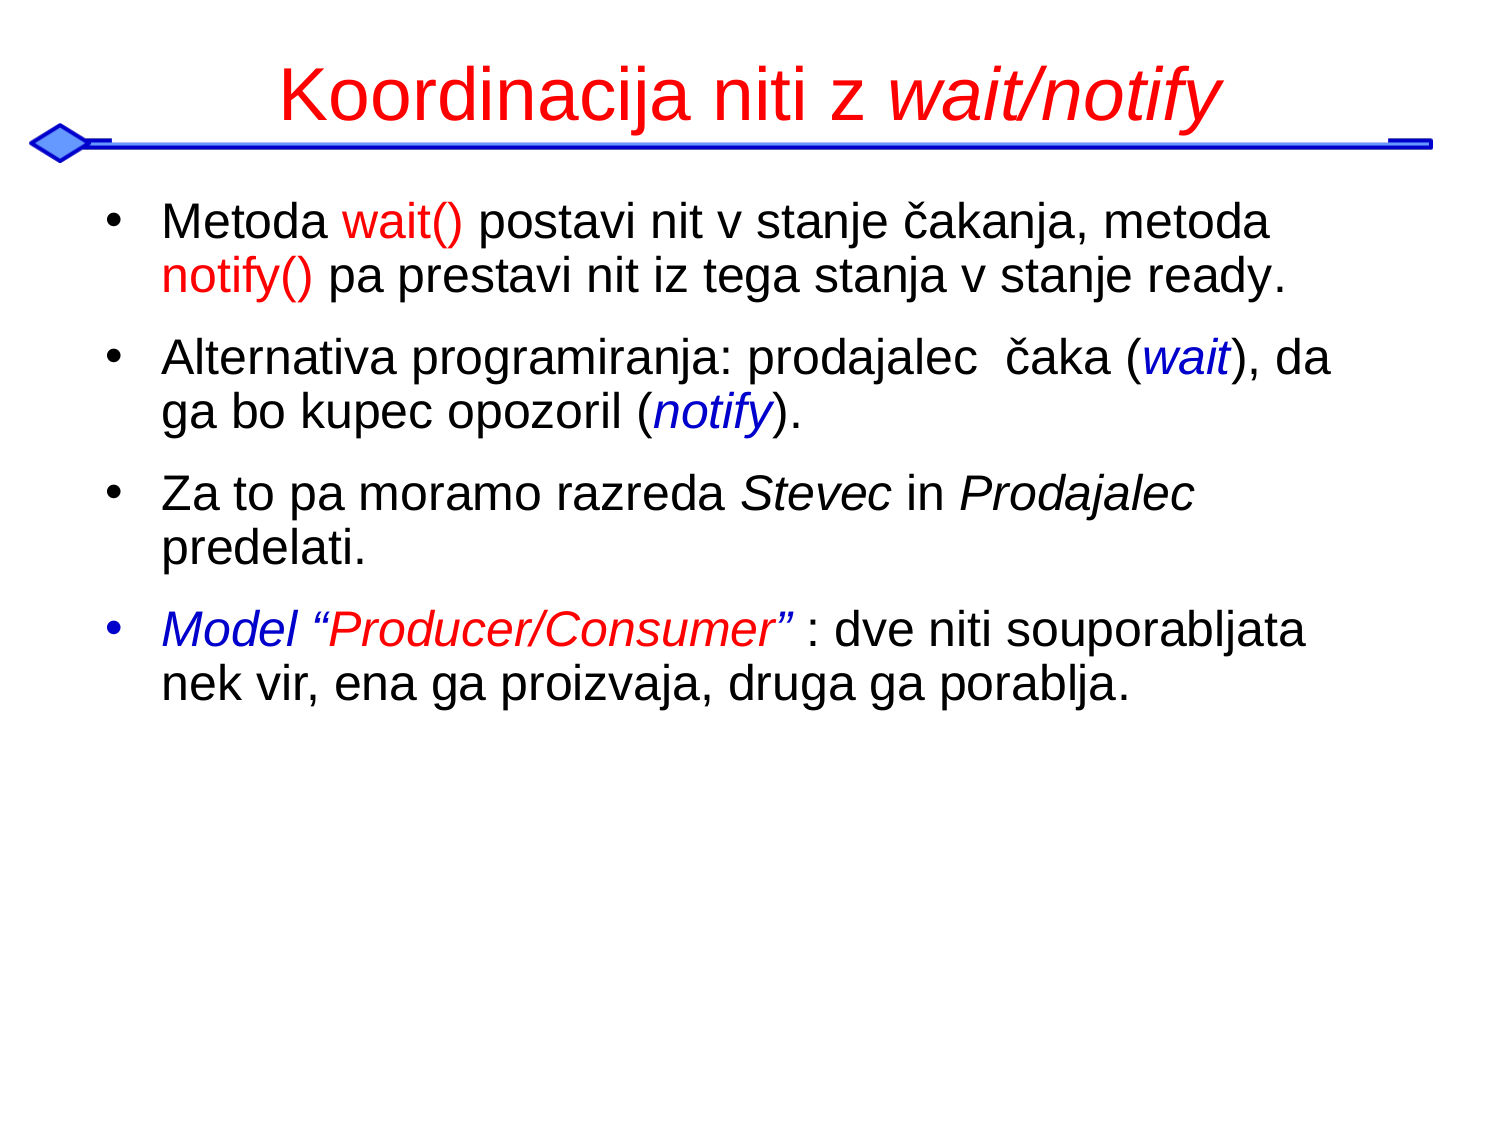

Koordinacija niti z wait/notify
# Metoda wait() postavi nit v stanje čakanja, metoda notify() pa prestavi nit iz tega stanja v stanje ready.
Alternativa programiranja: prodajalec čaka (wait), da ga bo kupec opozoril (notify).
Za to pa moramo razreda Stevec in Prodajalec predelati.
Model “Producer/Consumer” : dve niti souporabljata nek vir, ena ga proizvaja, druga ga porablja.